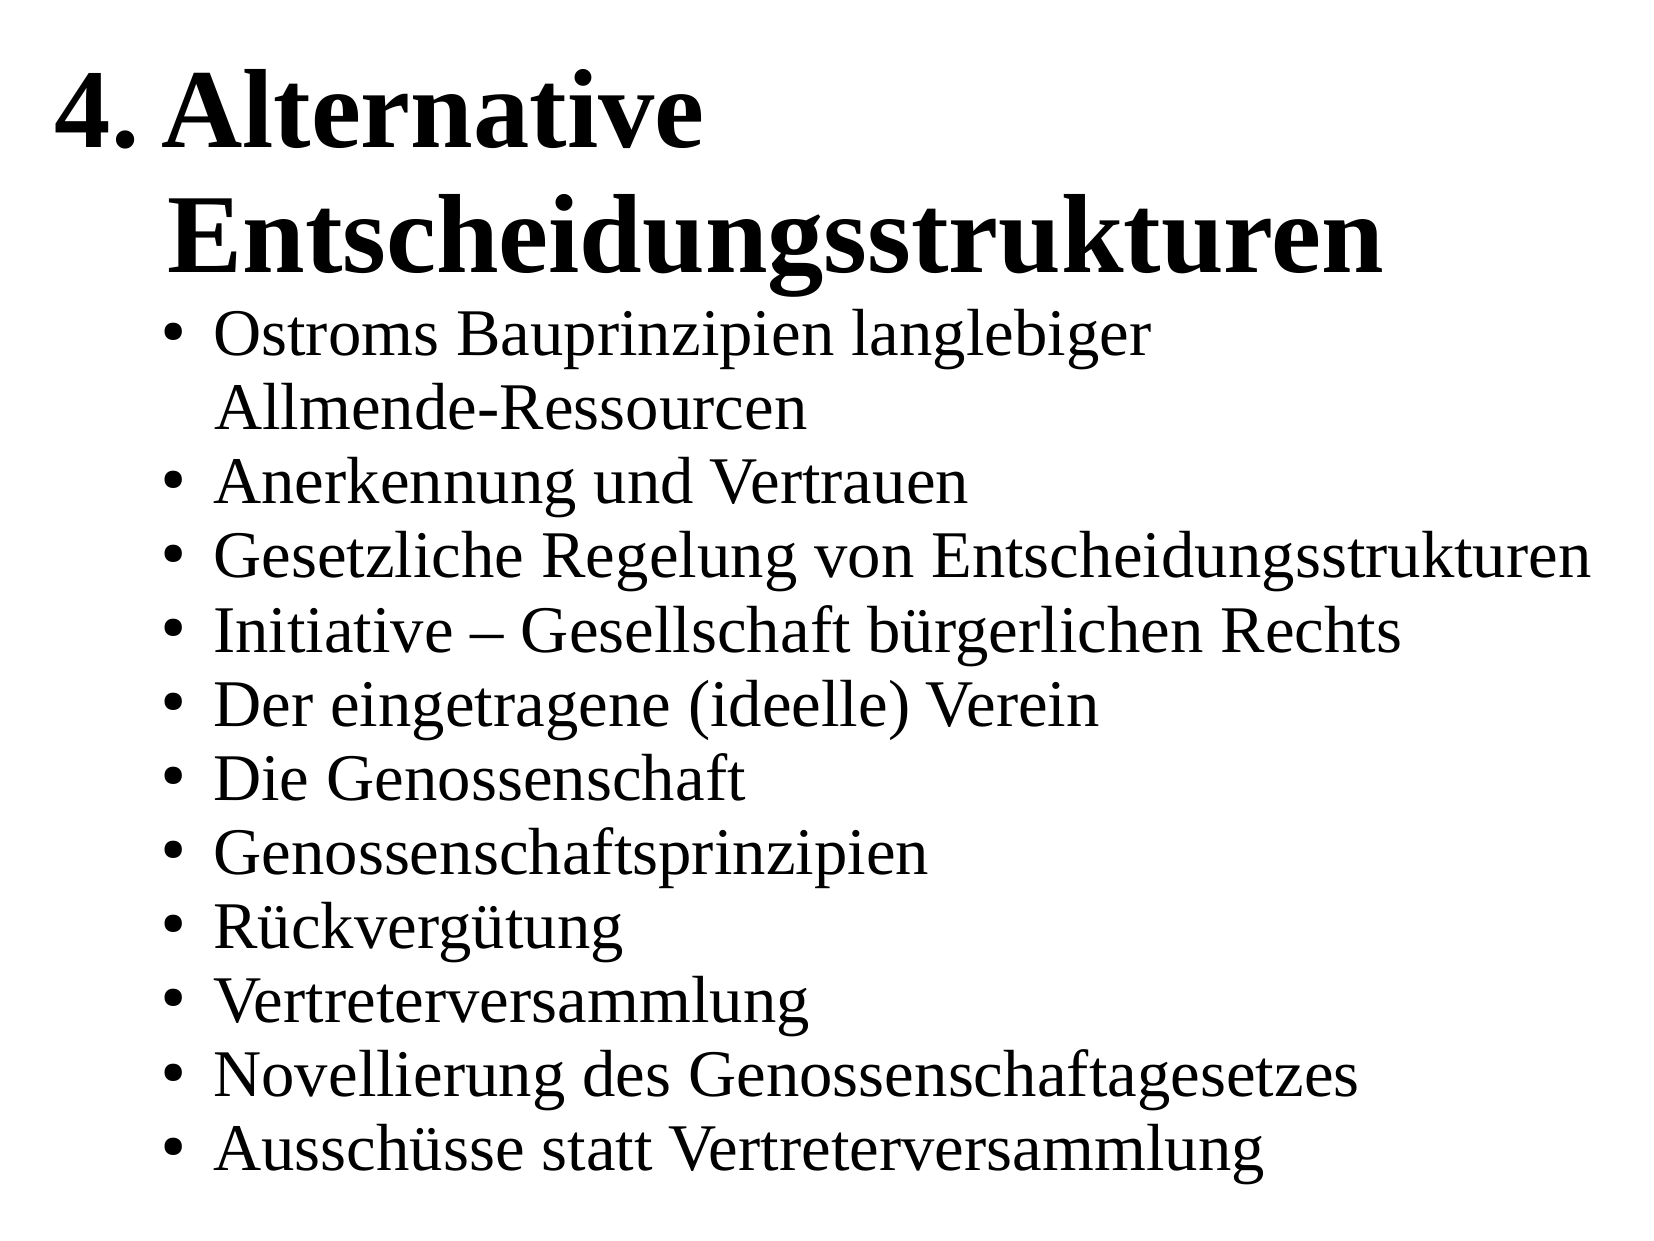

4. Alternative
 Entscheidungsstrukturen
 Ostroms Bauprinzipien langlebiger
 	 Allmende-Ressourcen
 Anerkennung und Vertrauen
 Gesetzliche Regelung von Entscheidungsstrukturen
 Initiative – Gesellschaft bürgerlichen Rechts
 Der eingetragene (ideelle) Verein
 Die Genossenschaft
 Genossenschaftsprinzipien
 Rückvergütung
 Vertreterversammlung
 Novellierung des Genossenschaftagesetzes
 Ausschüsse statt Vertreterversammlung